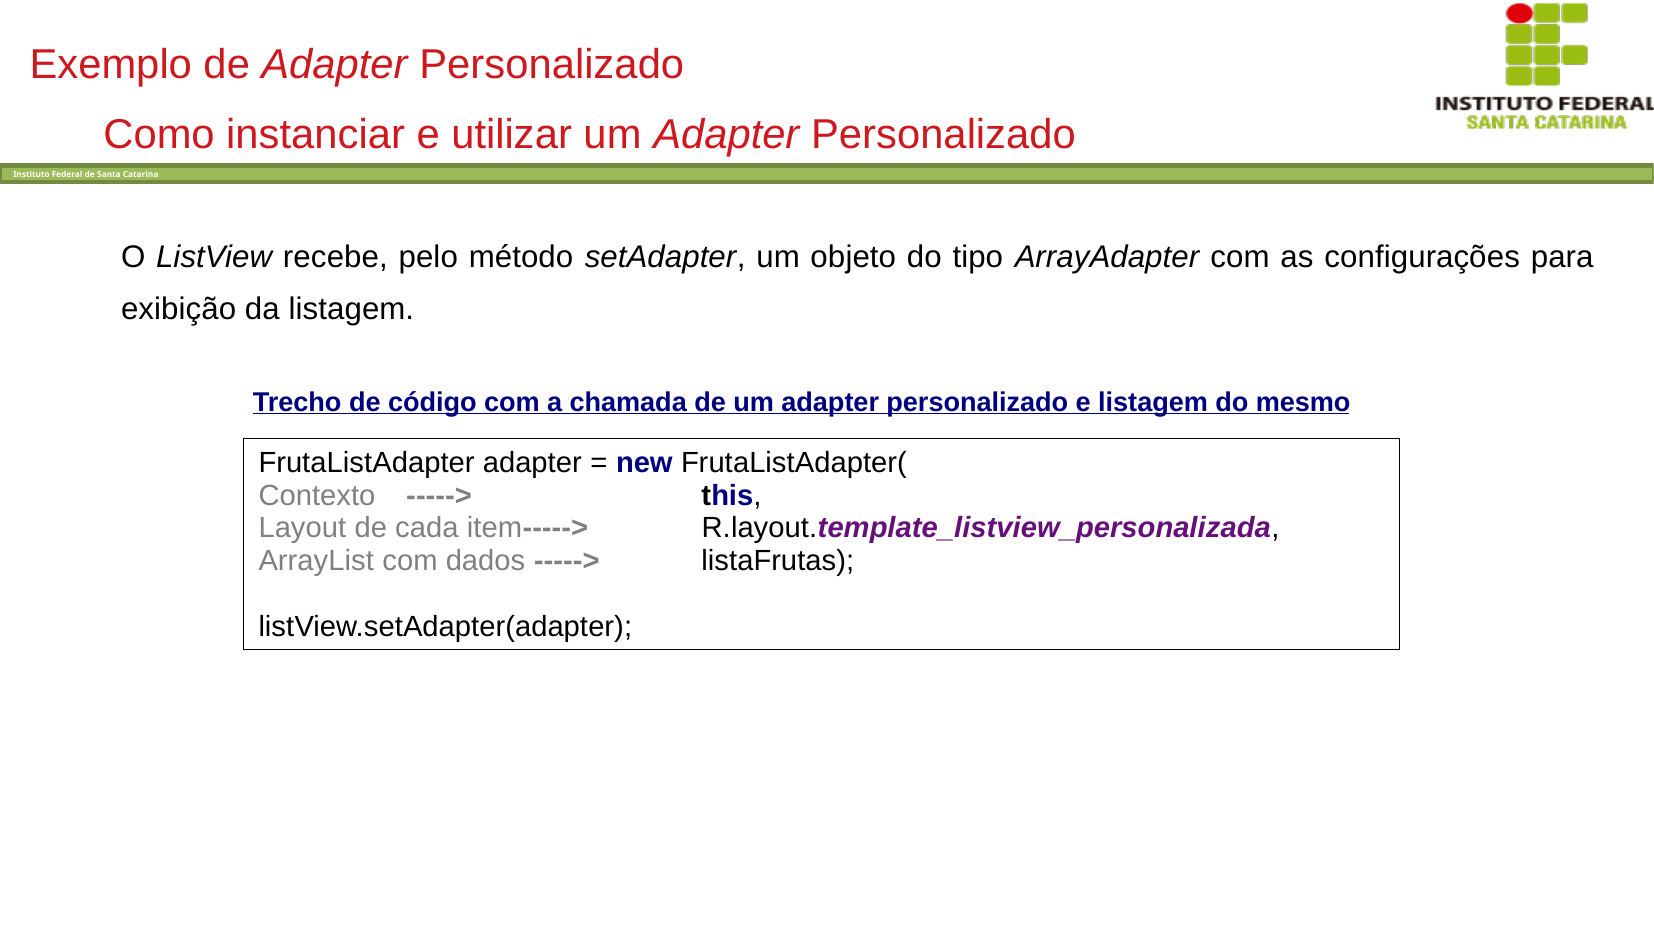

# Exemplo de Adapter Personalizado Como instanciar e utilizar um Adapter Personalizado
O ListView recebe, pelo método setAdapter, um objeto do tipo ArrayAdapter com as configurações para exibição da listagem.
Trecho de código com a chamada de um adapter personalizado e listagem do mesmo
FrutaListAdapter adapter = new FrutaListAdapter(
Contexto	----->	 			this,
Layout de cada item-----> 	 R.layout.template_listview_personalizada,
ArrayList com dados -----> 		listaFrutas);
listView.setAdapter(adapter);